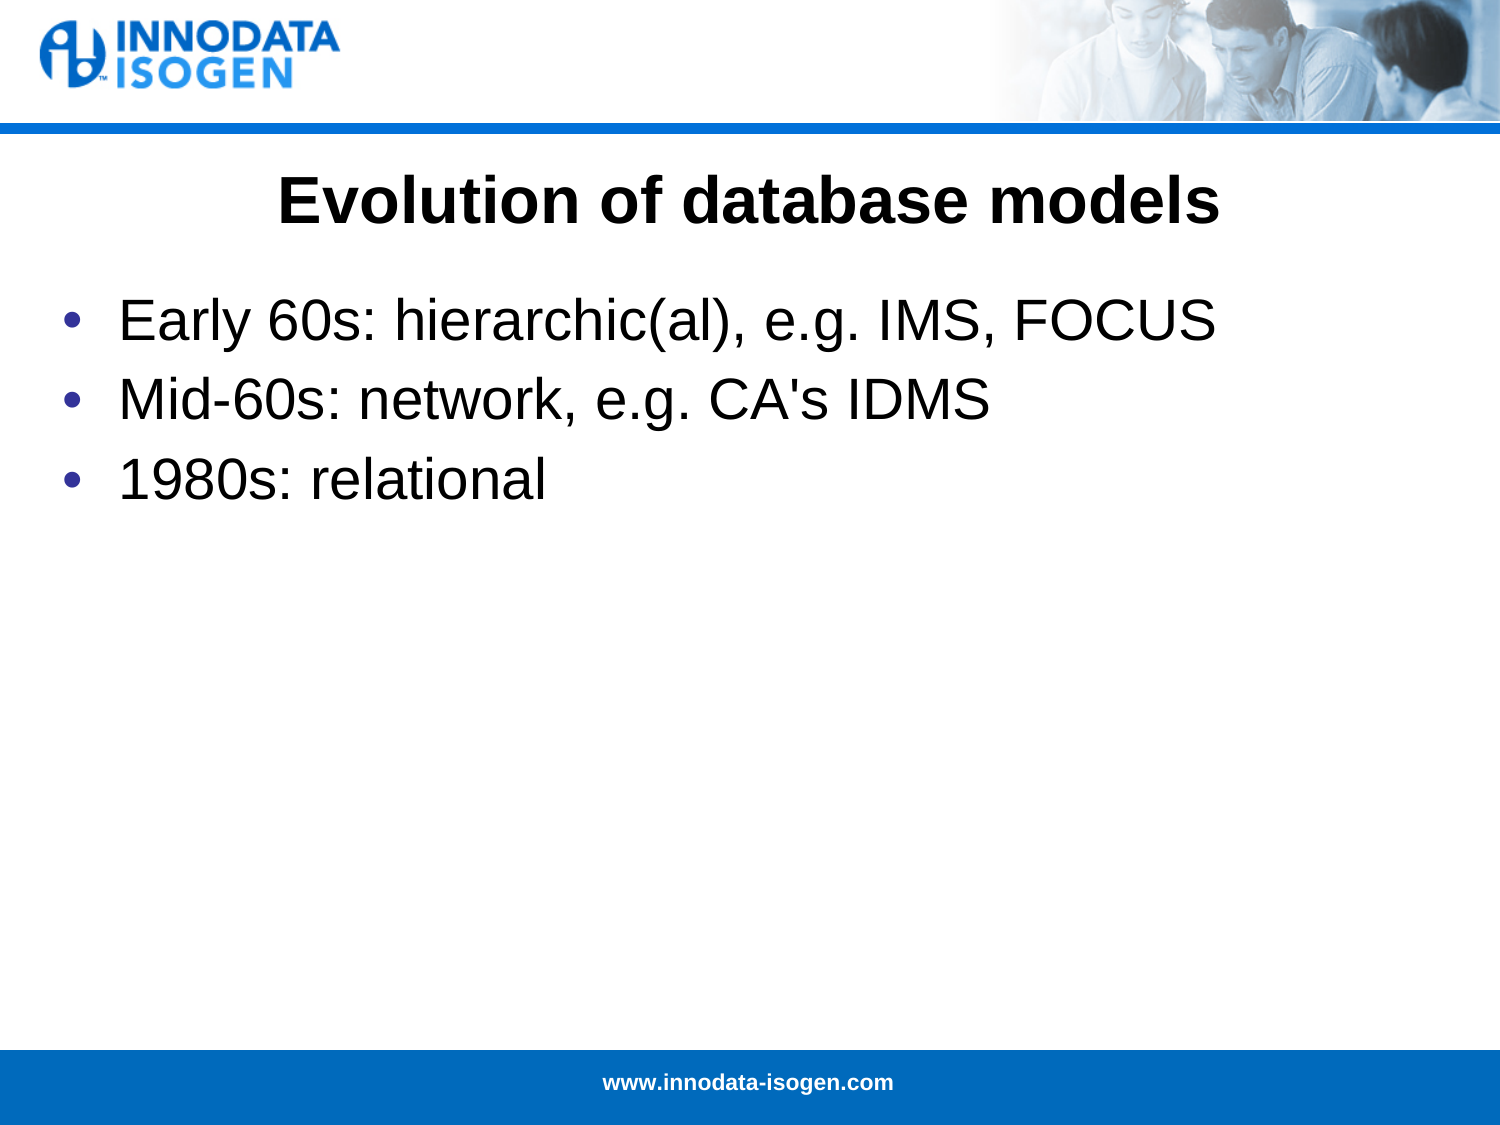

# Evolution of database models
Early 60s: hierarchic(al), e.g. IMS, FOCUS
Mid-60s: network, e.g. CA's IDMS
1980s: relational